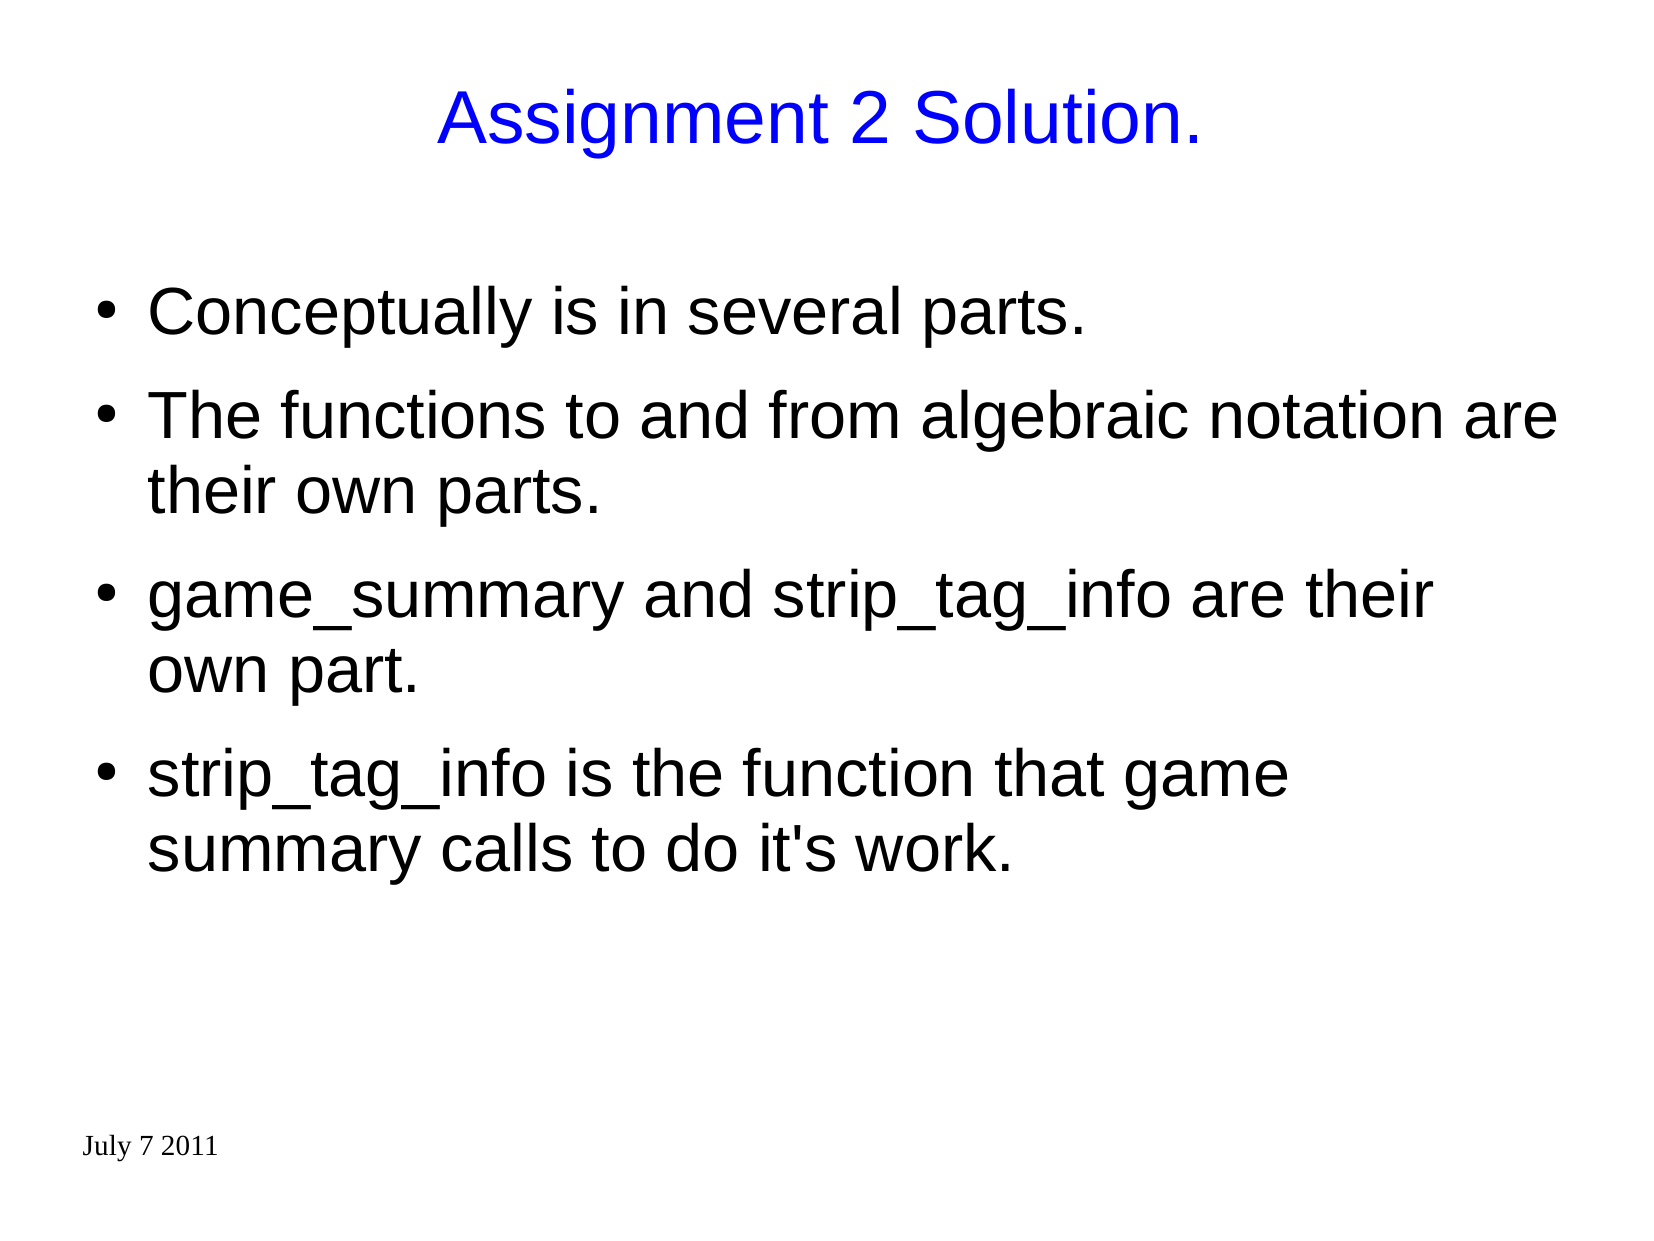

# Assignment 2 Solution.
Conceptually is in several parts.
The functions to and from algebraic notation are their own parts.
game_summary and strip_tag_info are their own part.
strip_tag_info is the function that game summary calls to do it's work.
July 7 2011